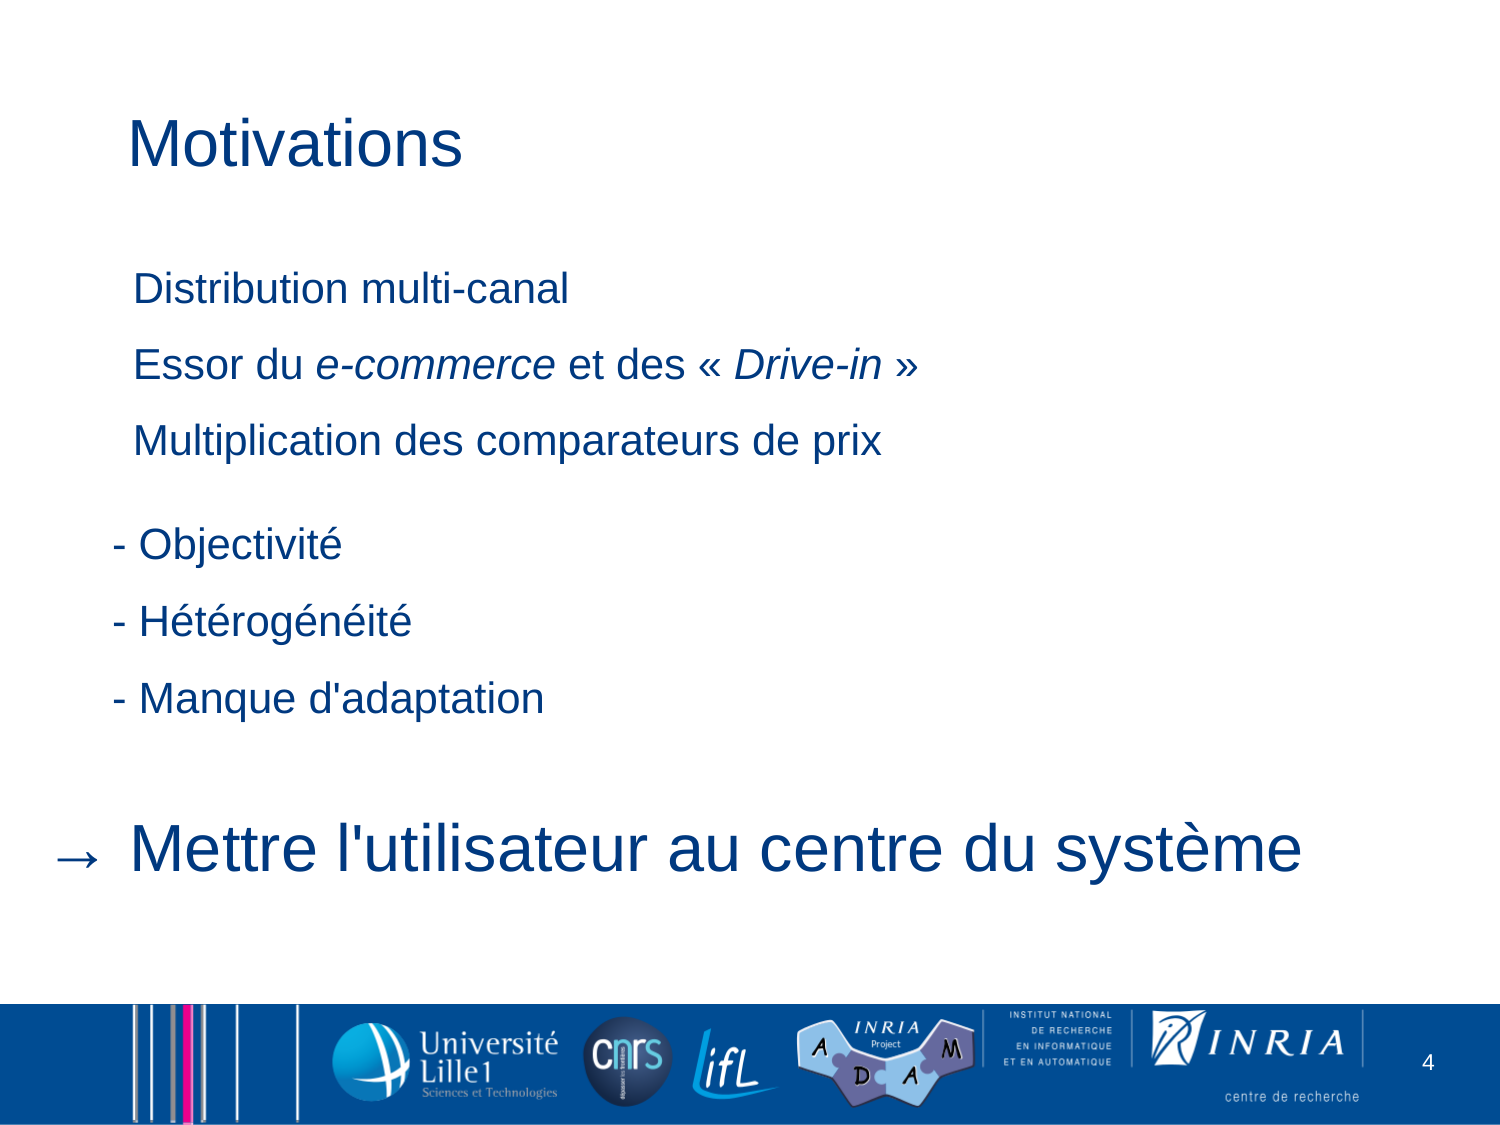

# Motivations
Distribution multi-canal
Essor du e-commerce et des « Drive-in »
Multiplication des comparateurs de prix
- Objectivité
- Hétérogénéité
- Manque d'adaptation
→ Mettre l'utilisateur au centre du système